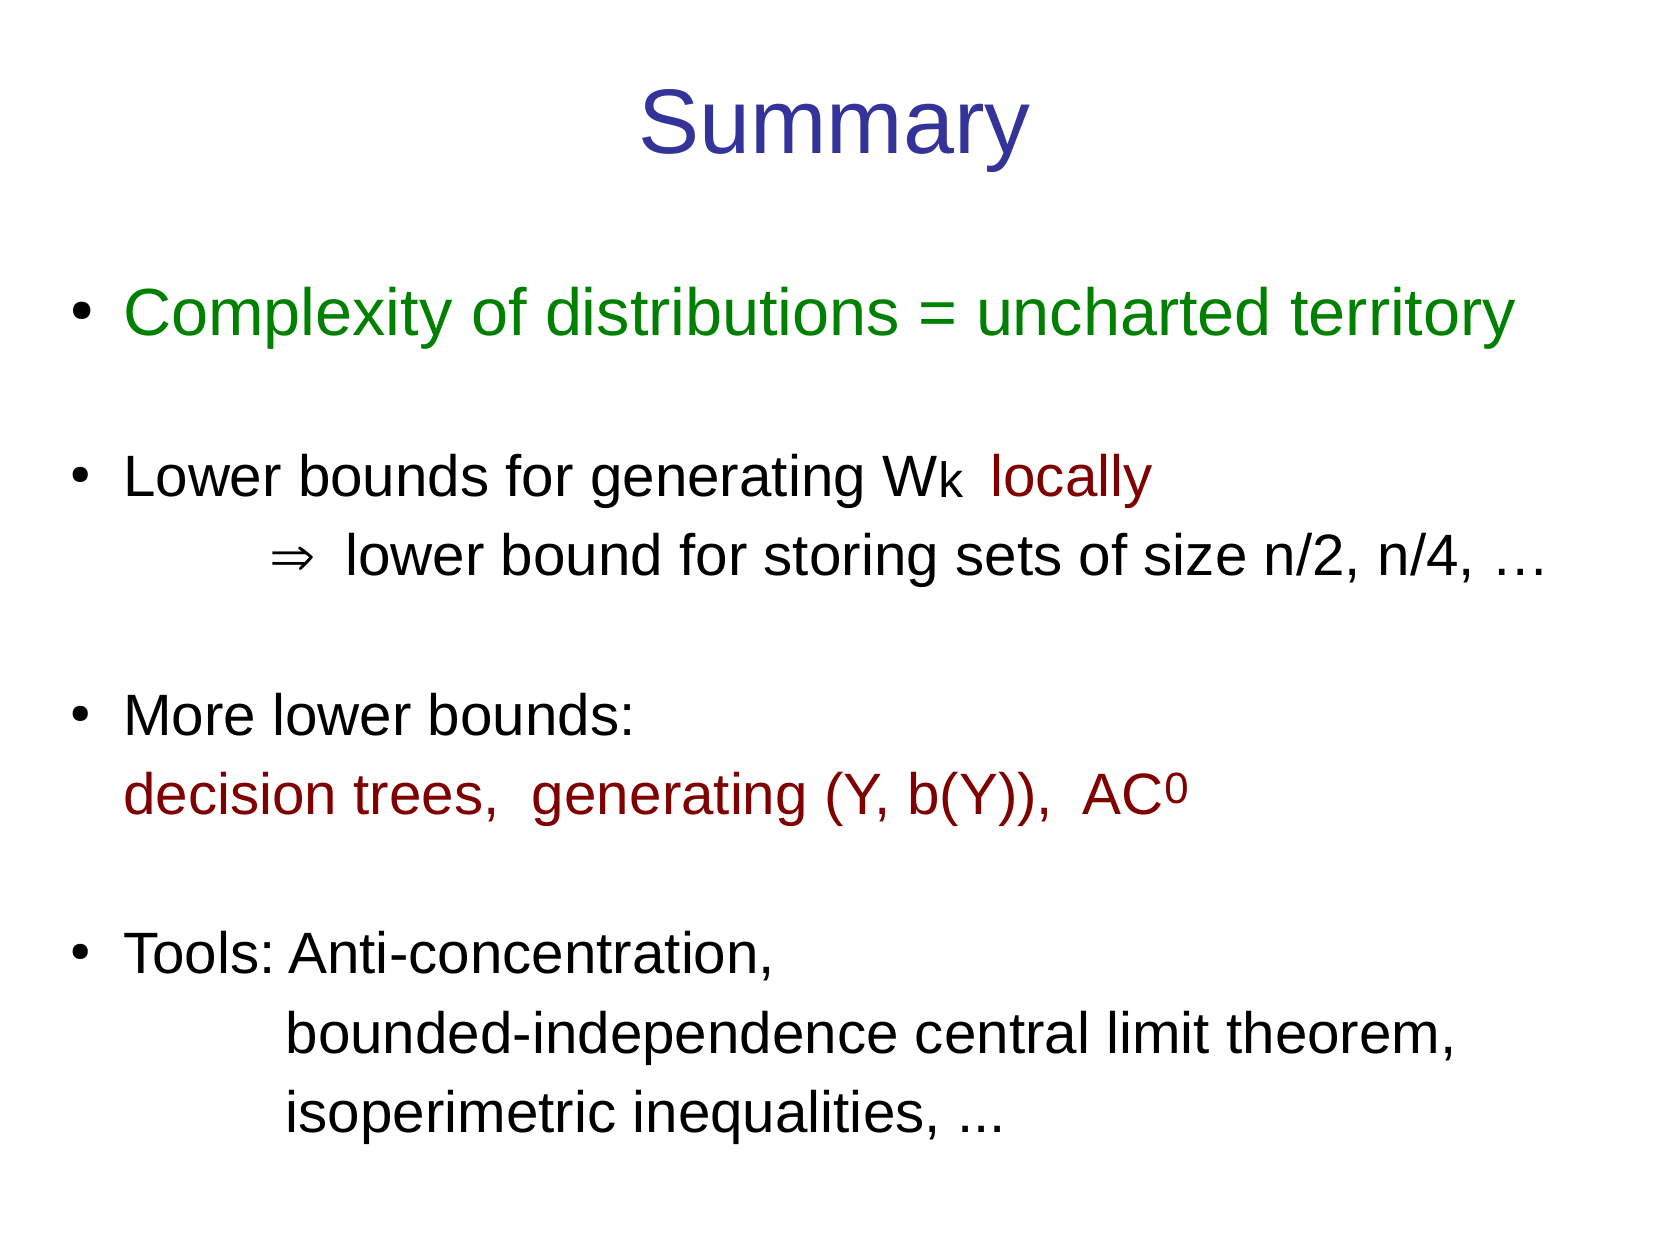

Summary
# Complexity of distributions = uncharted territory
Lower bounds for generating Wk locally
  lower bound for storing sets of size n/2, n/4, …
More lower bounds:
decision trees, generating (Y, b(Y)), AC0
Tools: Anti-concentration,
 bounded-independence central limit theorem,
 isoperimetric inequalities, ...